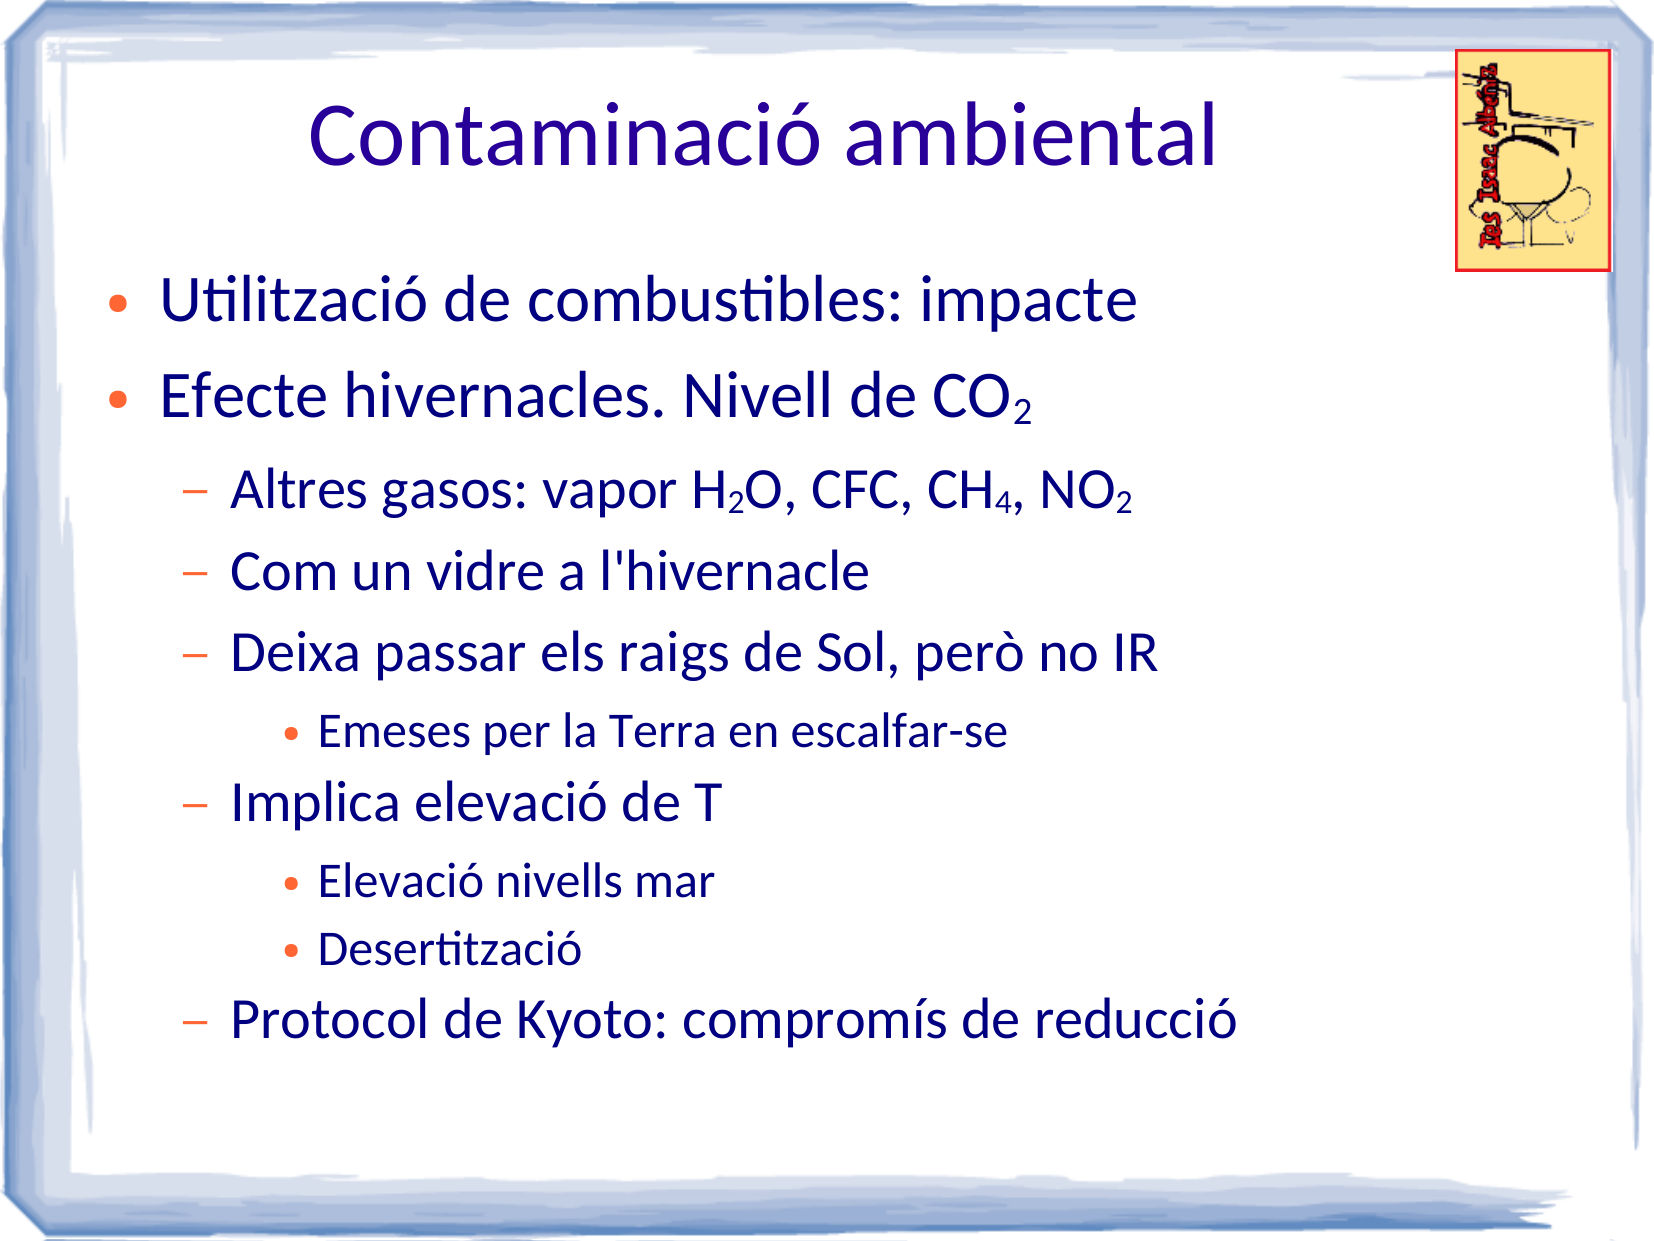

# Contaminació ambiental
Utilització de combustibles: impacte
Efecte hivernacles. Nivell de CO2
Altres gasos: vapor H2O, CFC, CH4, NO2
Com un vidre a l'hivernacle
Deixa passar els raigs de Sol, però no IR
Emeses per la Terra en escalfar-se
Implica elevació de T
Elevació nivells mar
Desertització
Protocol de Kyoto: compromís de reducció